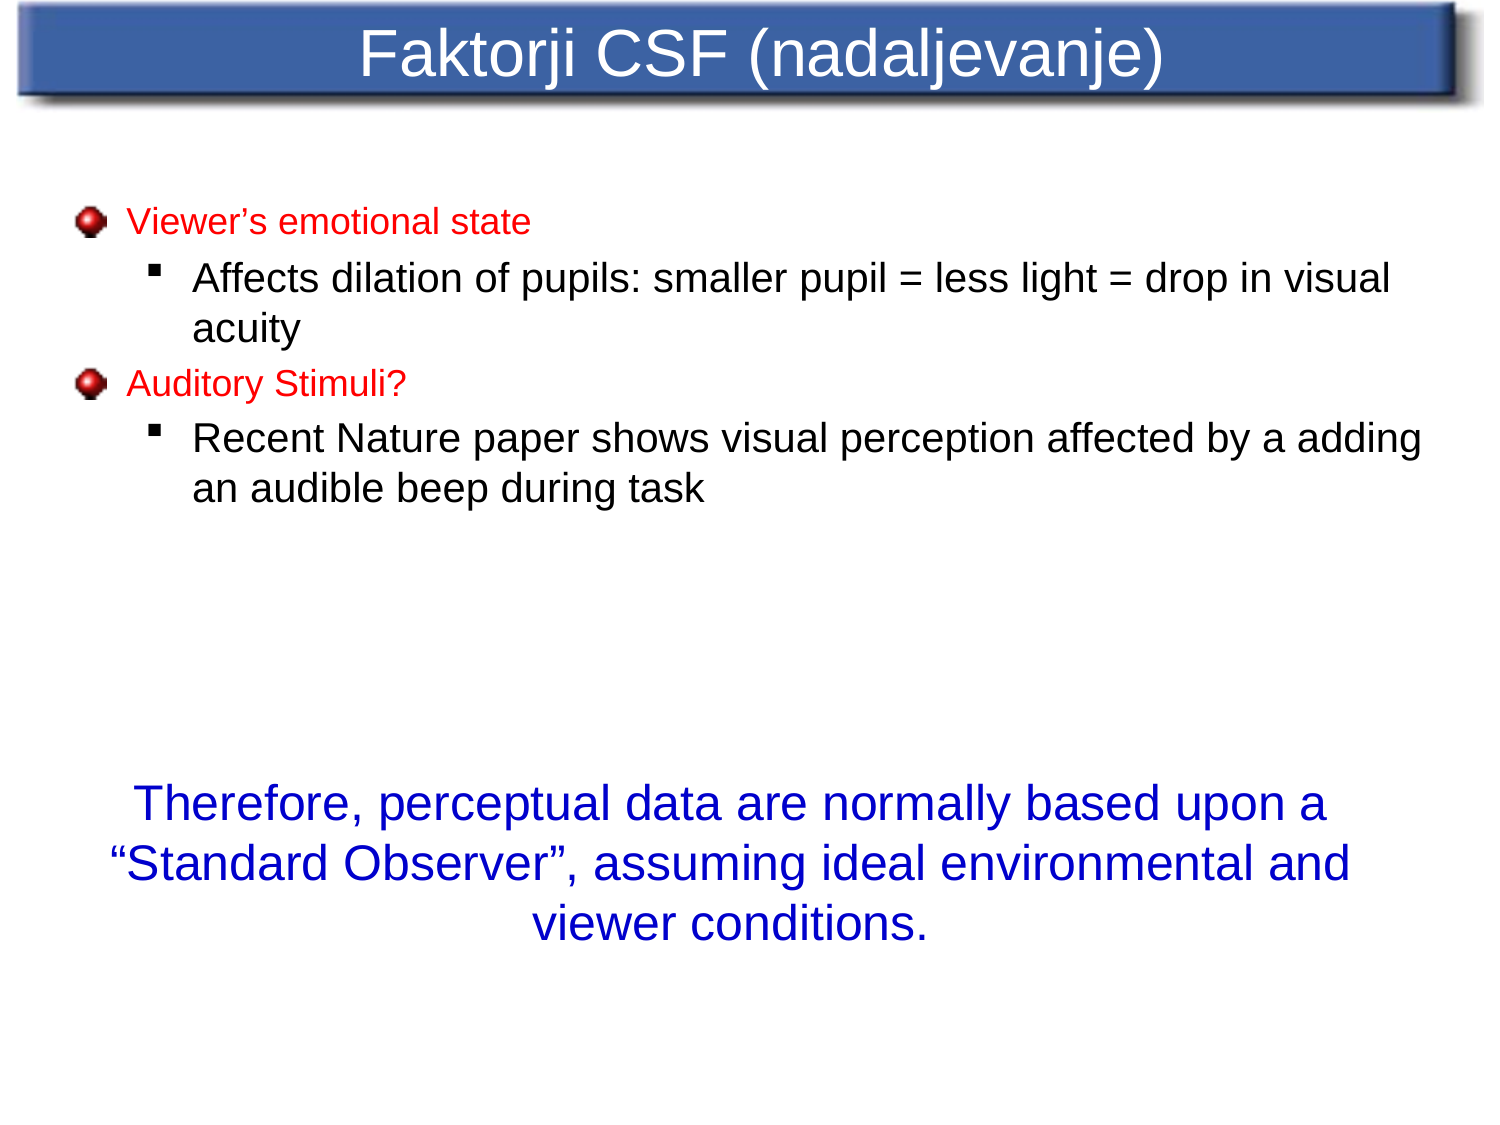

# Faktorji CSF (nadaljevanje)
Viewer’s emotional state
Affects dilation of pupils: smaller pupil = less light = drop in visual acuity
Auditory Stimuli?
Recent Nature paper shows visual perception affected by a adding an audible beep during task
Therefore, perceptual data are normally based upon a “Standard Observer”, assuming ideal environmental and viewer conditions.